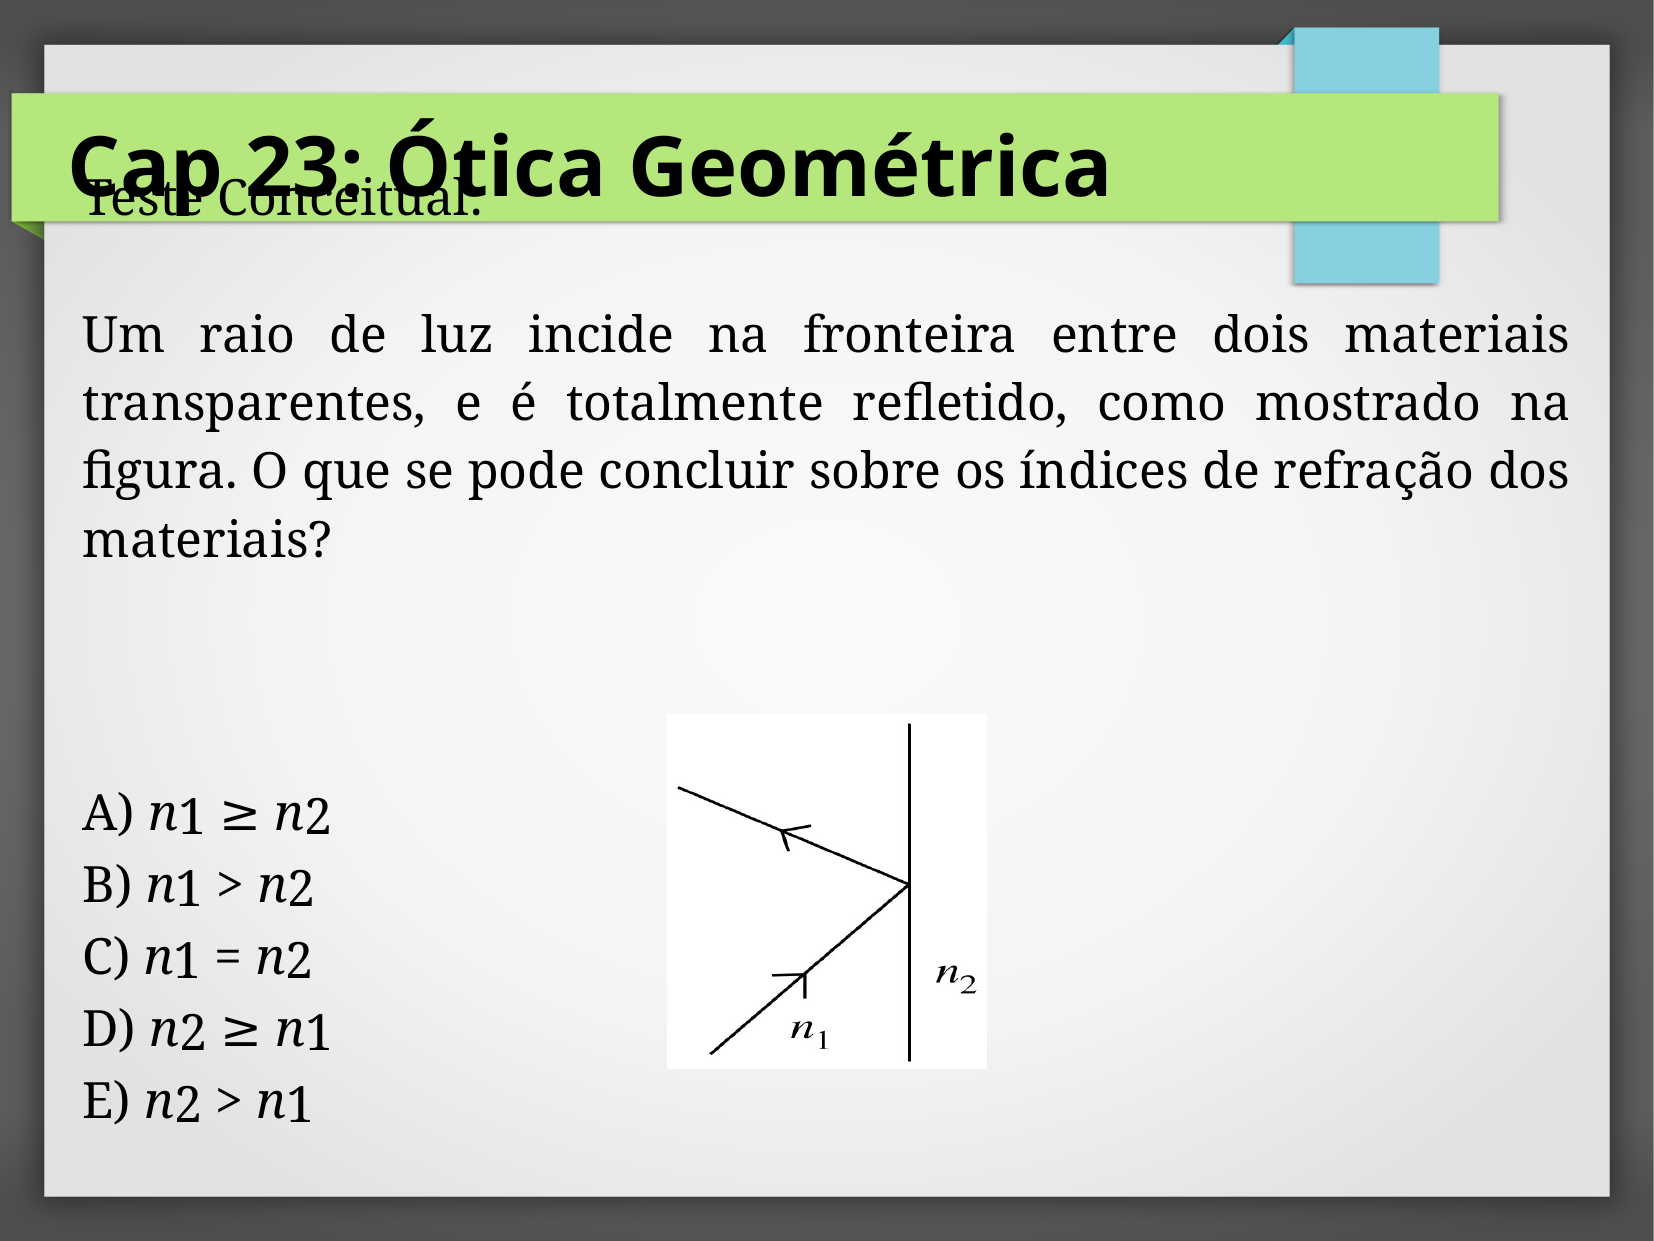

Cap 23: Ótica Geométrica
Teste Conceitual:
Um raio de luz incide na fronteira entre dois materiais transparentes, e é totalmente refletido, como mostrado na figura. O que se pode concluir sobre os índices de refração dos materiais?
A) n1 ≥ n2
B) n1 > n2
C) n1 = n2
D) n2 ≥ n1
E) n2 > n1